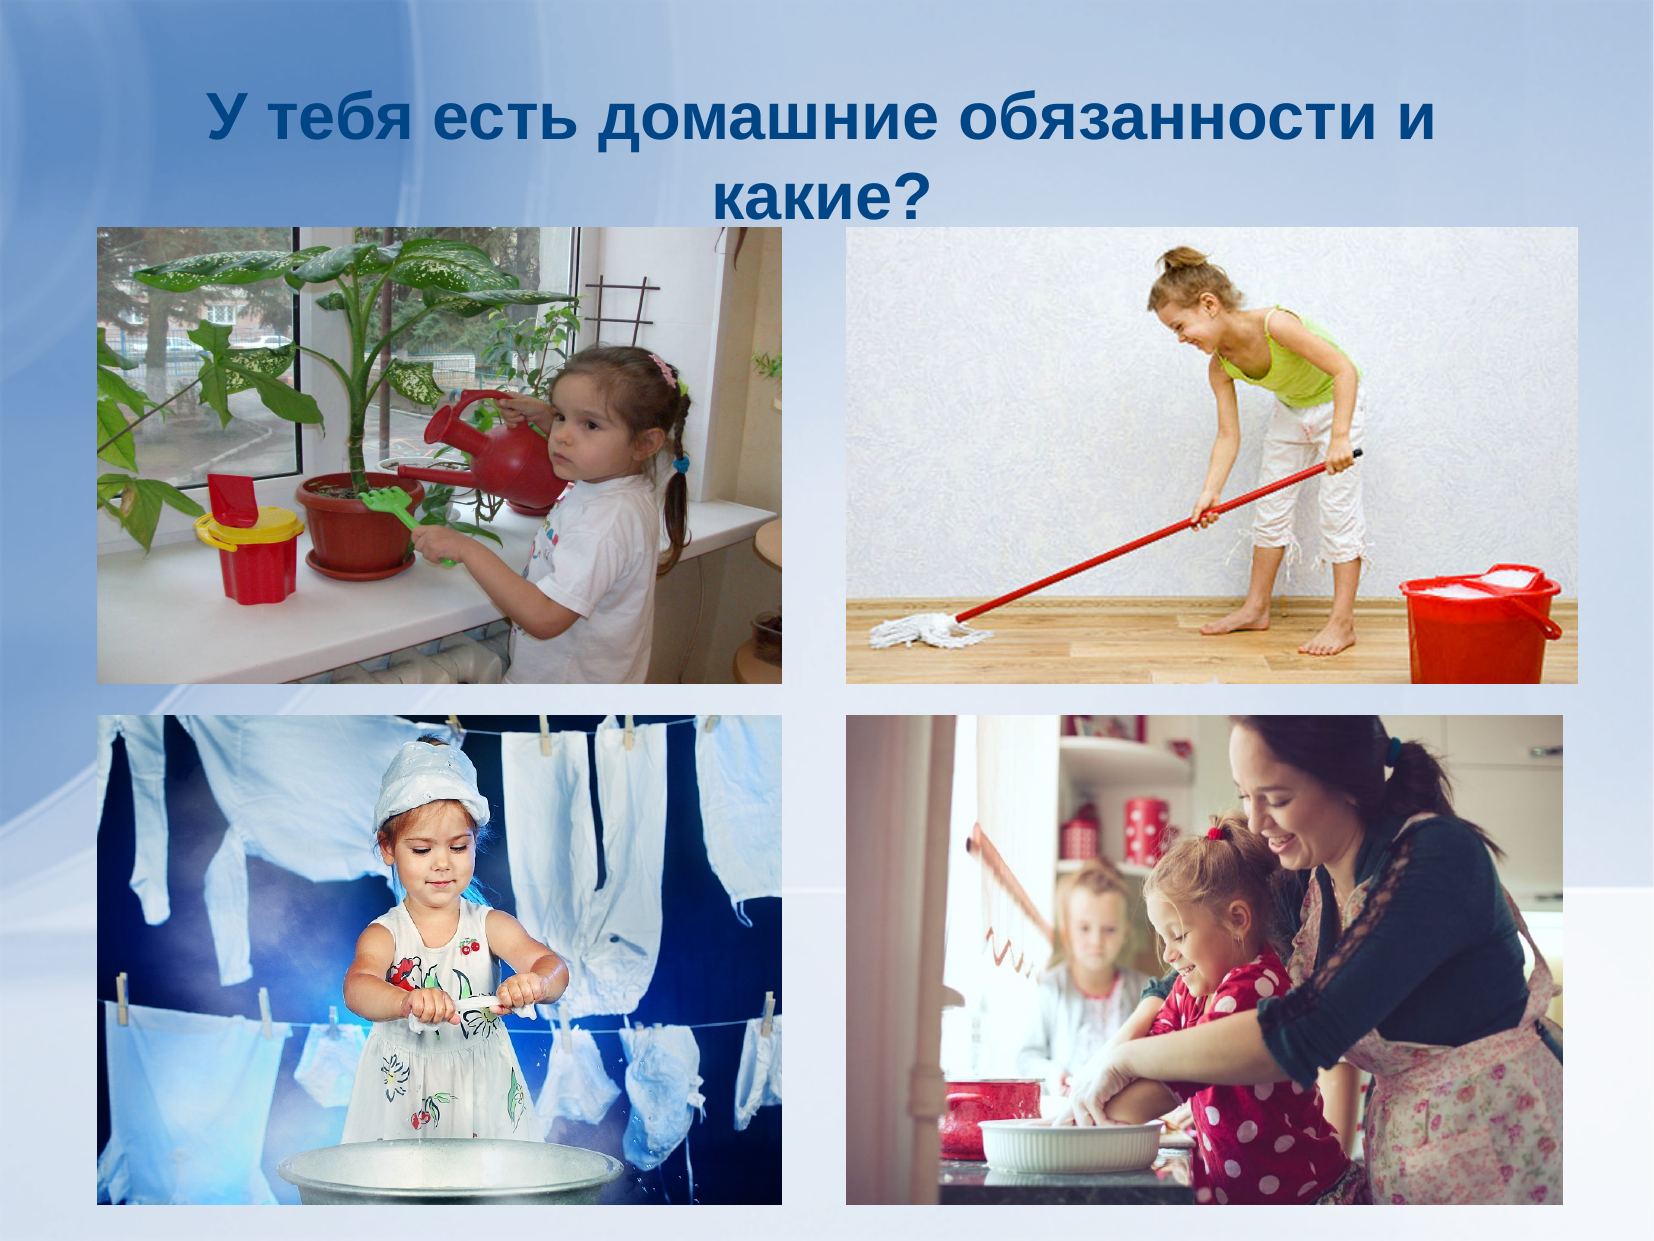

# У тебя есть домашние обязанности и какие?